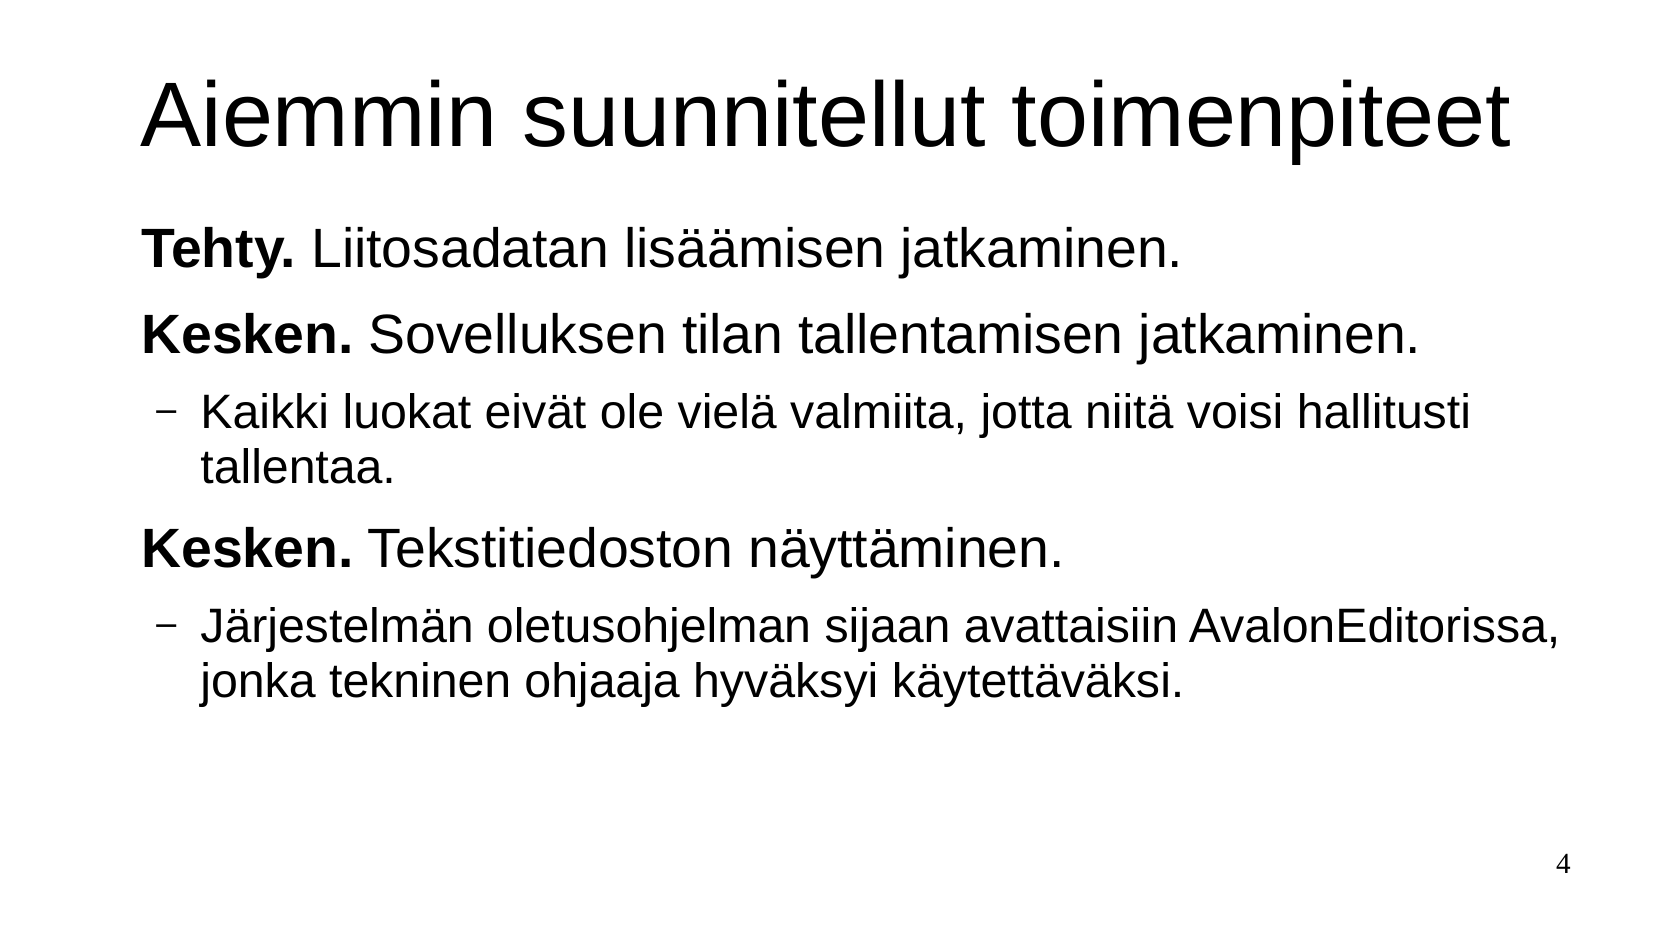

# Aiemmin suunnitellut toimenpiteet
Tehty. Liitosadatan lisäämisen jatkaminen.
Kesken. Sovelluksen tilan tallentamisen jatkaminen.
Kaikki luokat eivät ole vielä valmiita, jotta niitä voisi hallitusti tallentaa.
Kesken. Tekstitiedoston näyttäminen.
Järjestelmän oletusohjelman sijaan avattaisiin AvalonEditorissa, jonka tekninen ohjaaja hyväksyi käytettäväksi.
4